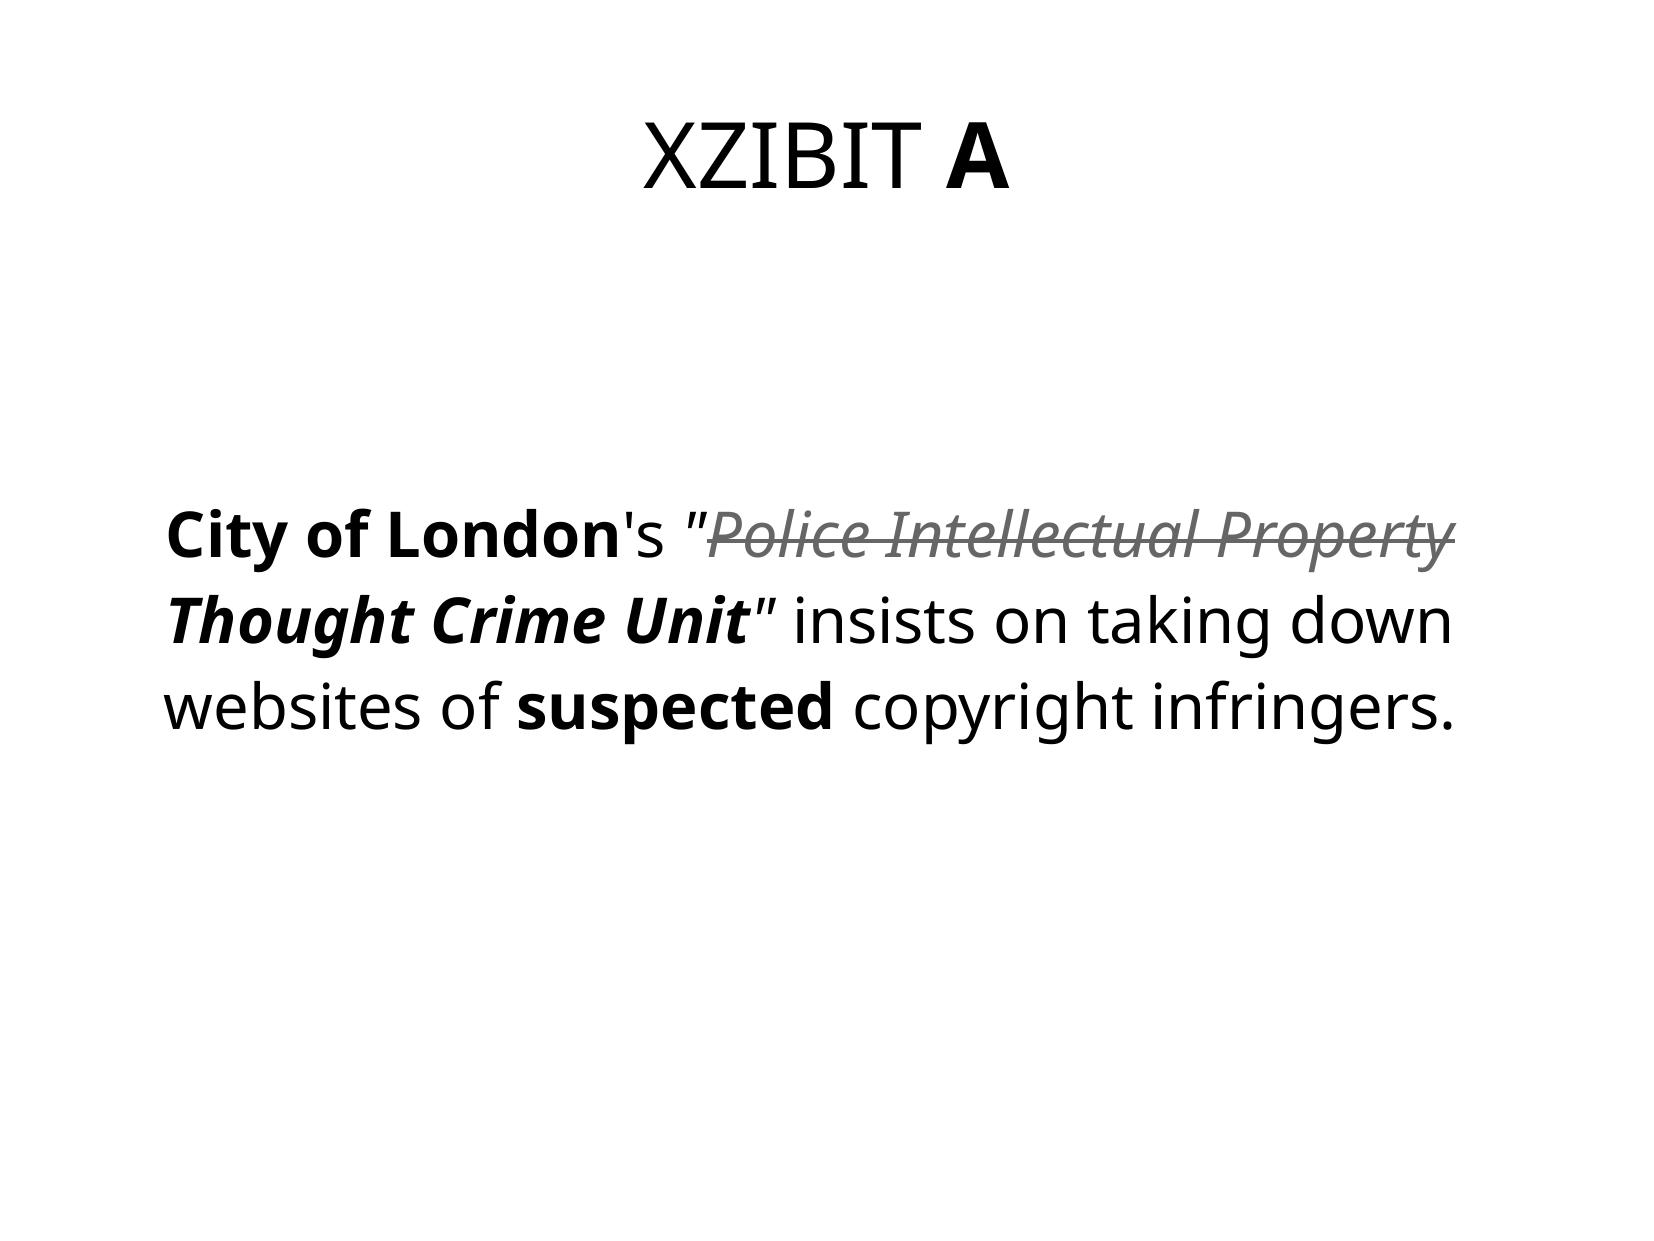

# XZIBIT A
City of London's "Police Intellectual Property Thought Crime Unit" insists on taking down websites of suspected copyright infringers.